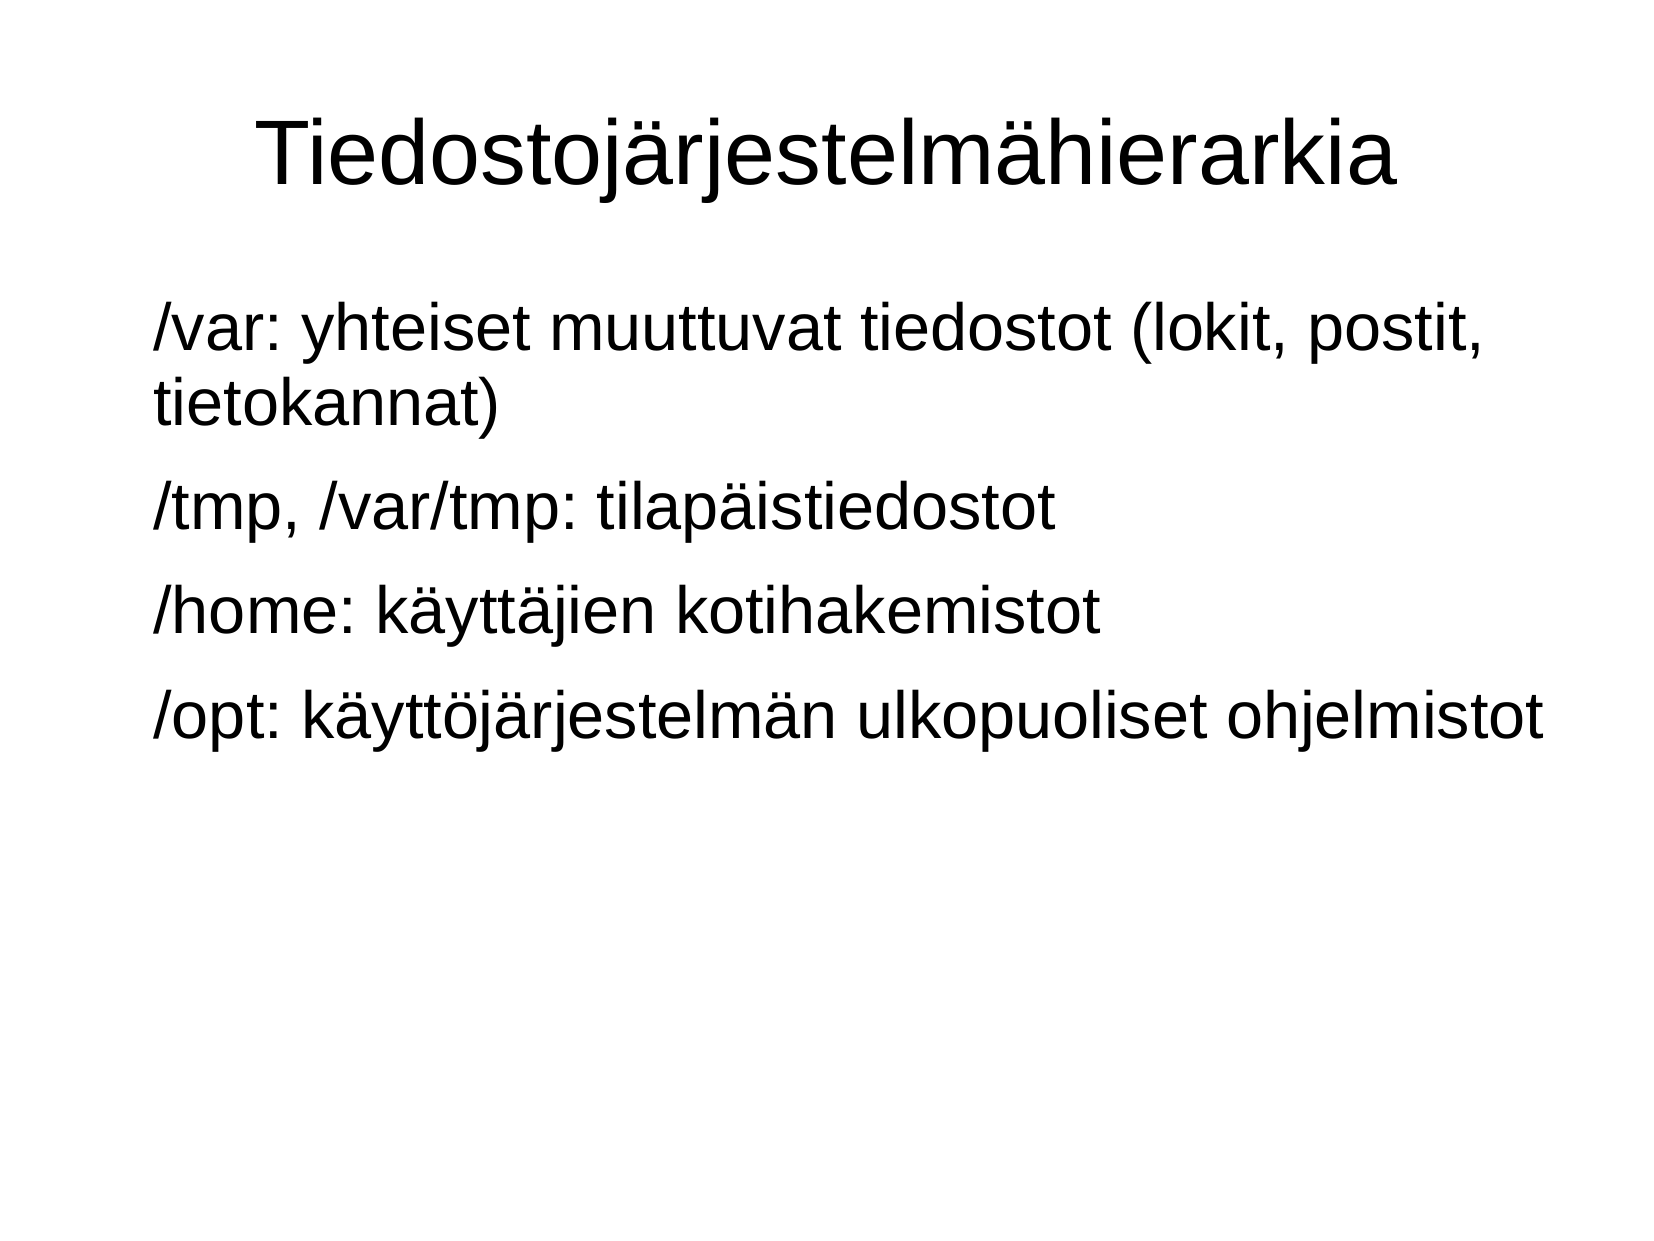

# Tiedostojärjestelmähierarkia
/var: yhteiset muuttuvat tiedostot (lokit, postit, tietokannat)
/tmp, /var/tmp: tilapäistiedostot
/home: käyttäjien kotihakemistot
/opt: käyttöjärjestelmän ulkopuoliset ohjelmistot